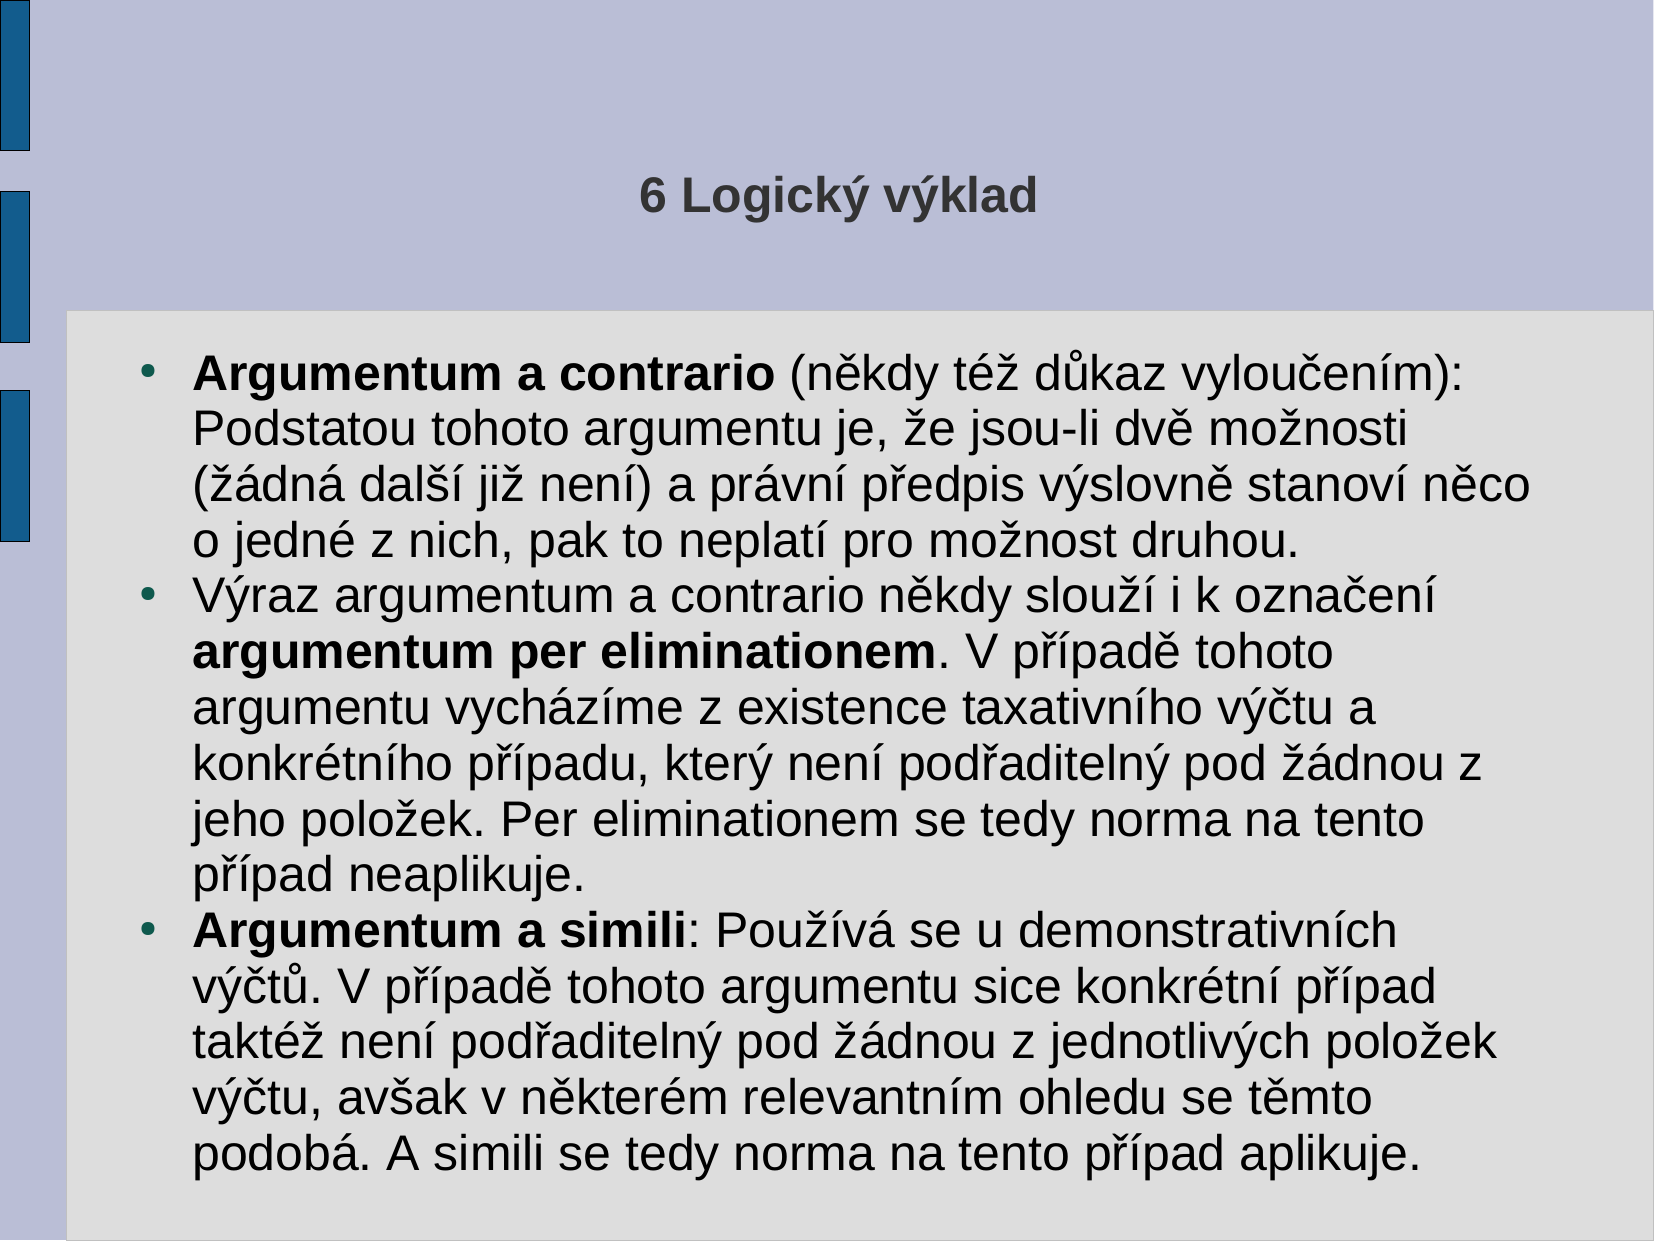

# 6 Logický výklad
Argumentum a contrario (někdy též důkaz vyloučením): Podstatou tohoto argumentu je, že jsou-li dvě možnosti (žádná další již není) a právní předpis výslovně stanoví něco o jedné z nich, pak to neplatí pro možnost druhou.
Výraz argumentum a contrario někdy slouží i k označení argumentum per eliminationem. V případě tohoto argumentu vycházíme z existence taxativního výčtu a konkrétního případu, který není podřaditelný pod žádnou z jeho položek. Per eliminationem se tedy norma na tento případ neaplikuje.
Argumentum a simili: Používá se u demonstrativních výčtů. V případě tohoto argumentu sice konkrétní případ taktéž není podřaditelný pod žádnou z jednotlivých položek výčtu, avšak v některém relevantním ohledu se těmto podobá. A simili se tedy norma na tento případ aplikuje.